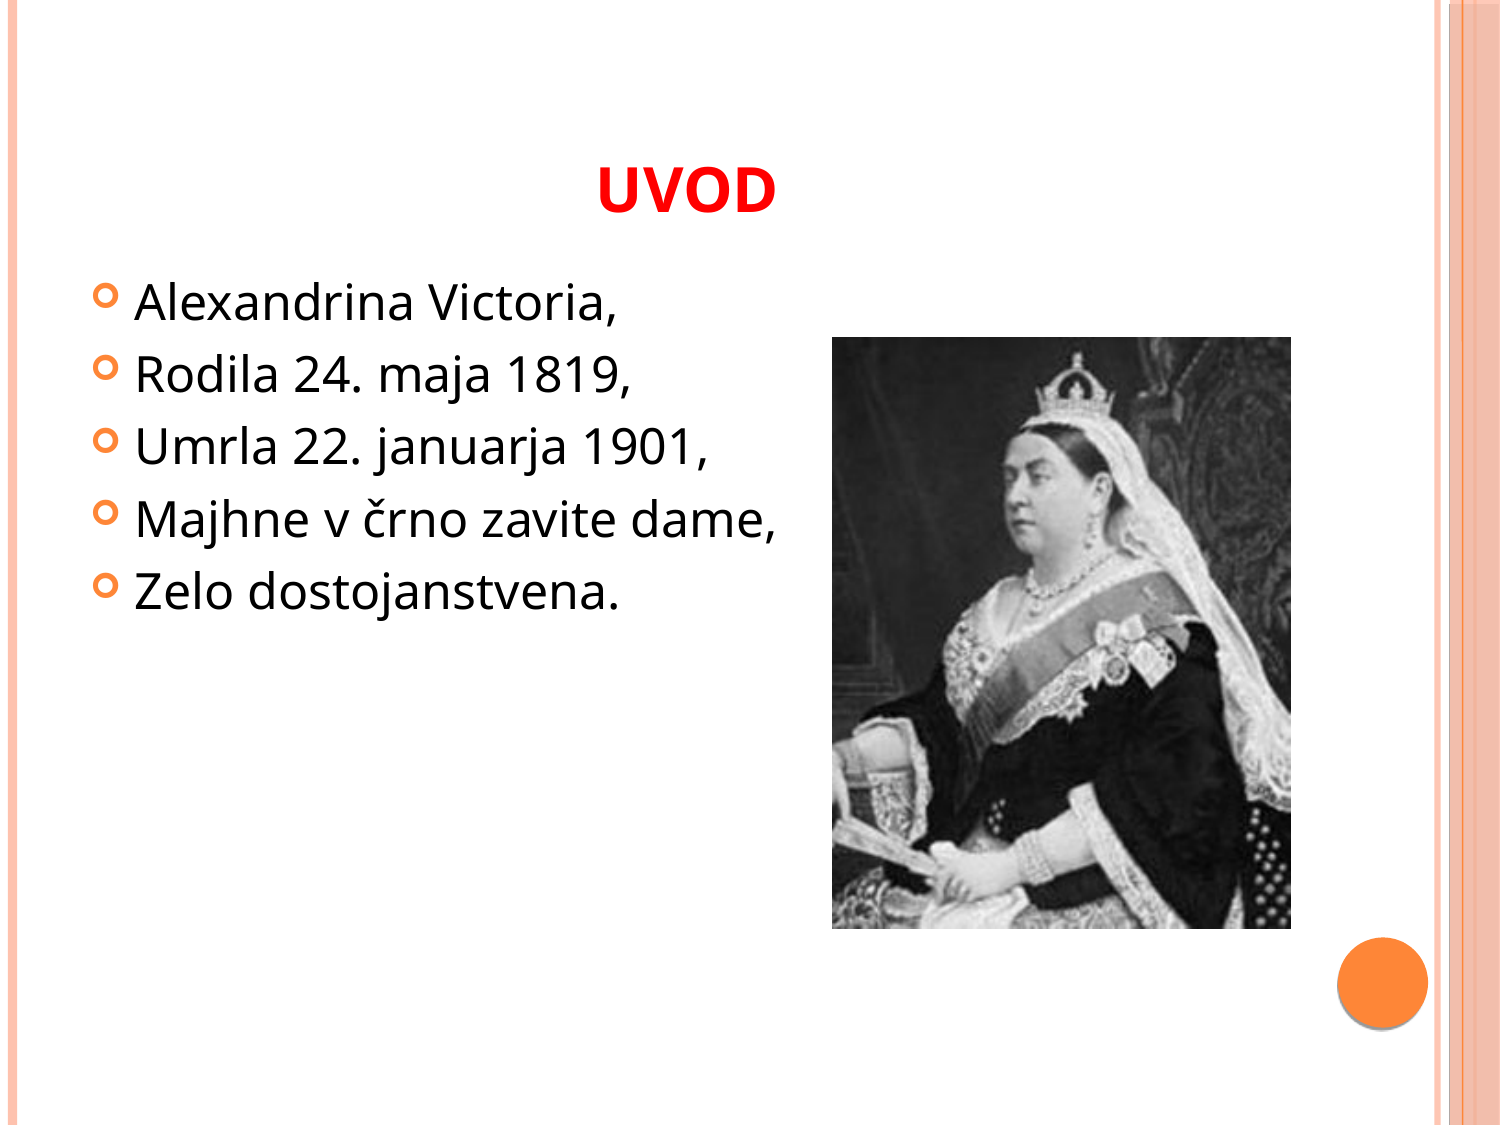

# UVOD
Alexandrina Victoria,
Rodila 24. maja 1819,
Umrla 22. januarja 1901,
Majhne v črno zavite dame,
Zelo dostojanstvena.